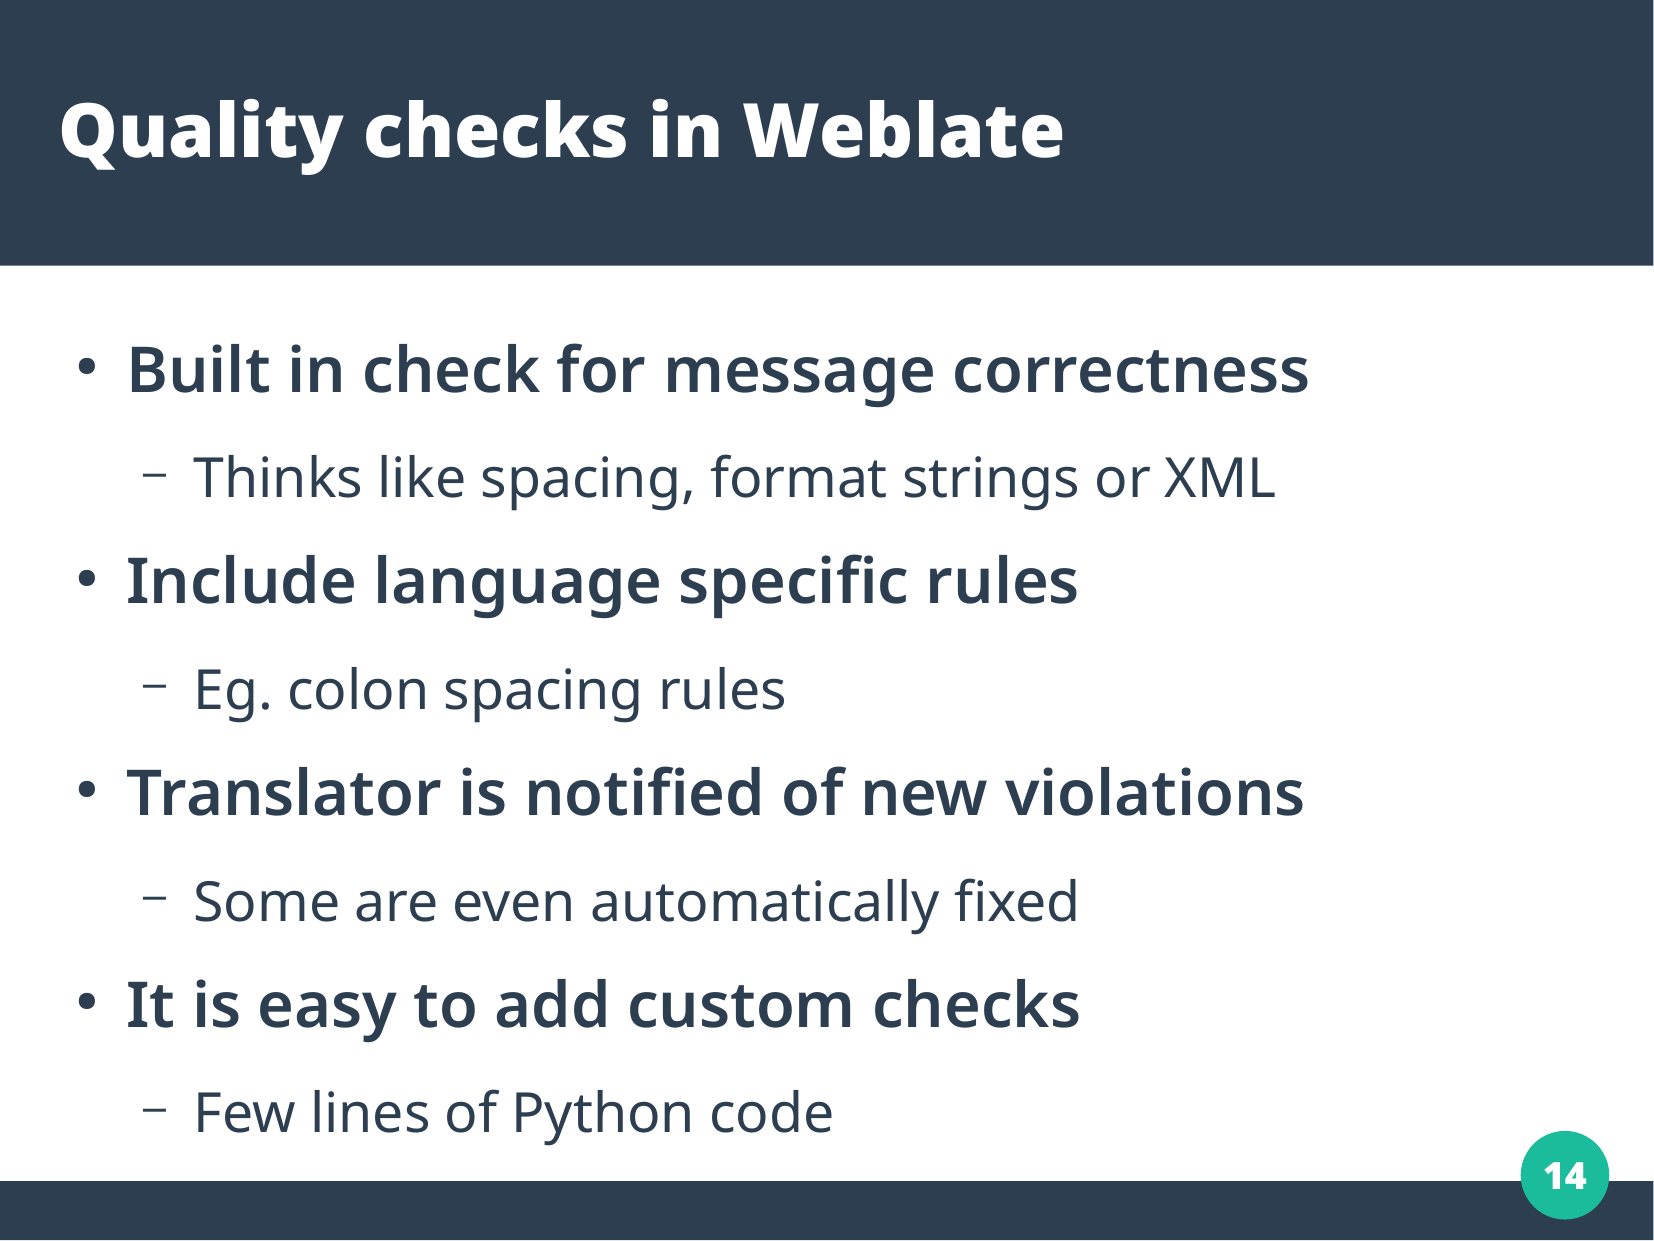

# Quality checks in Weblate
Built in check for message correctness
Thinks like spacing, format strings or XML
Include language specific rules
Eg. colon spacing rules
Translator is notified of new violations
Some are even automatically fixed
It is easy to add custom checks
Few lines of Python code
14